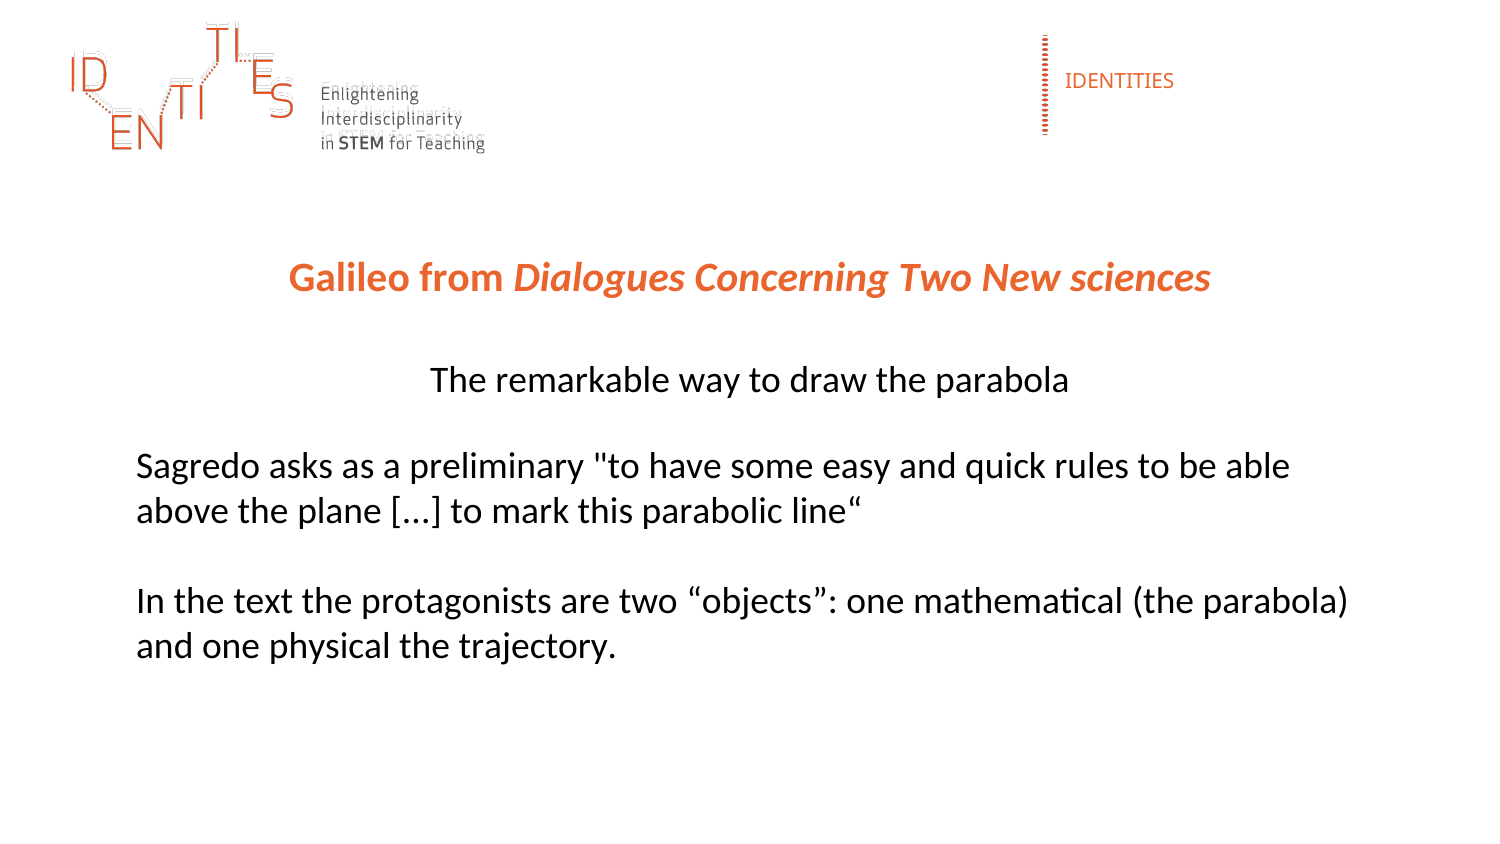

IDENTITIES
Galileo from Dialogues Concerning Two New sciences
The remarkable way to draw the parabola
Sagredo asks as a preliminary "to have some easy and quick rules to be able above the plane [...] to mark this parabolic line“
In the text the protagonists are two “objects”: one mathematical (the parabola) and one physical the trajectory.